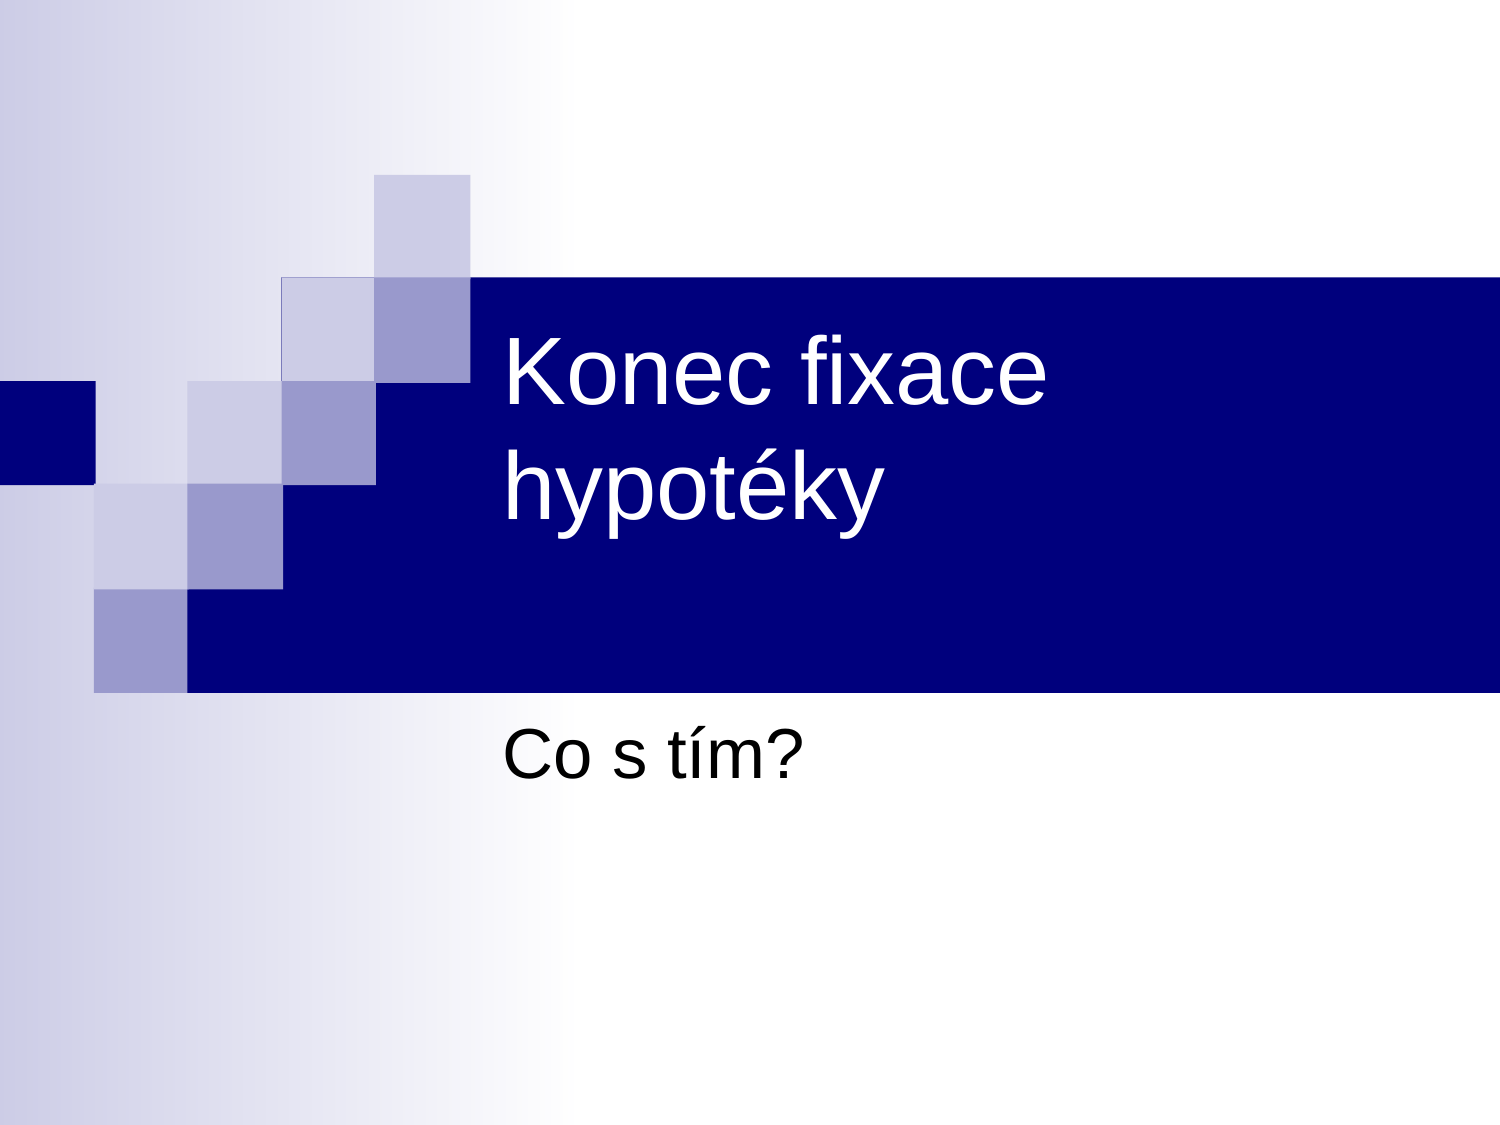

# Konec fixace hypotéky
Co s tím?